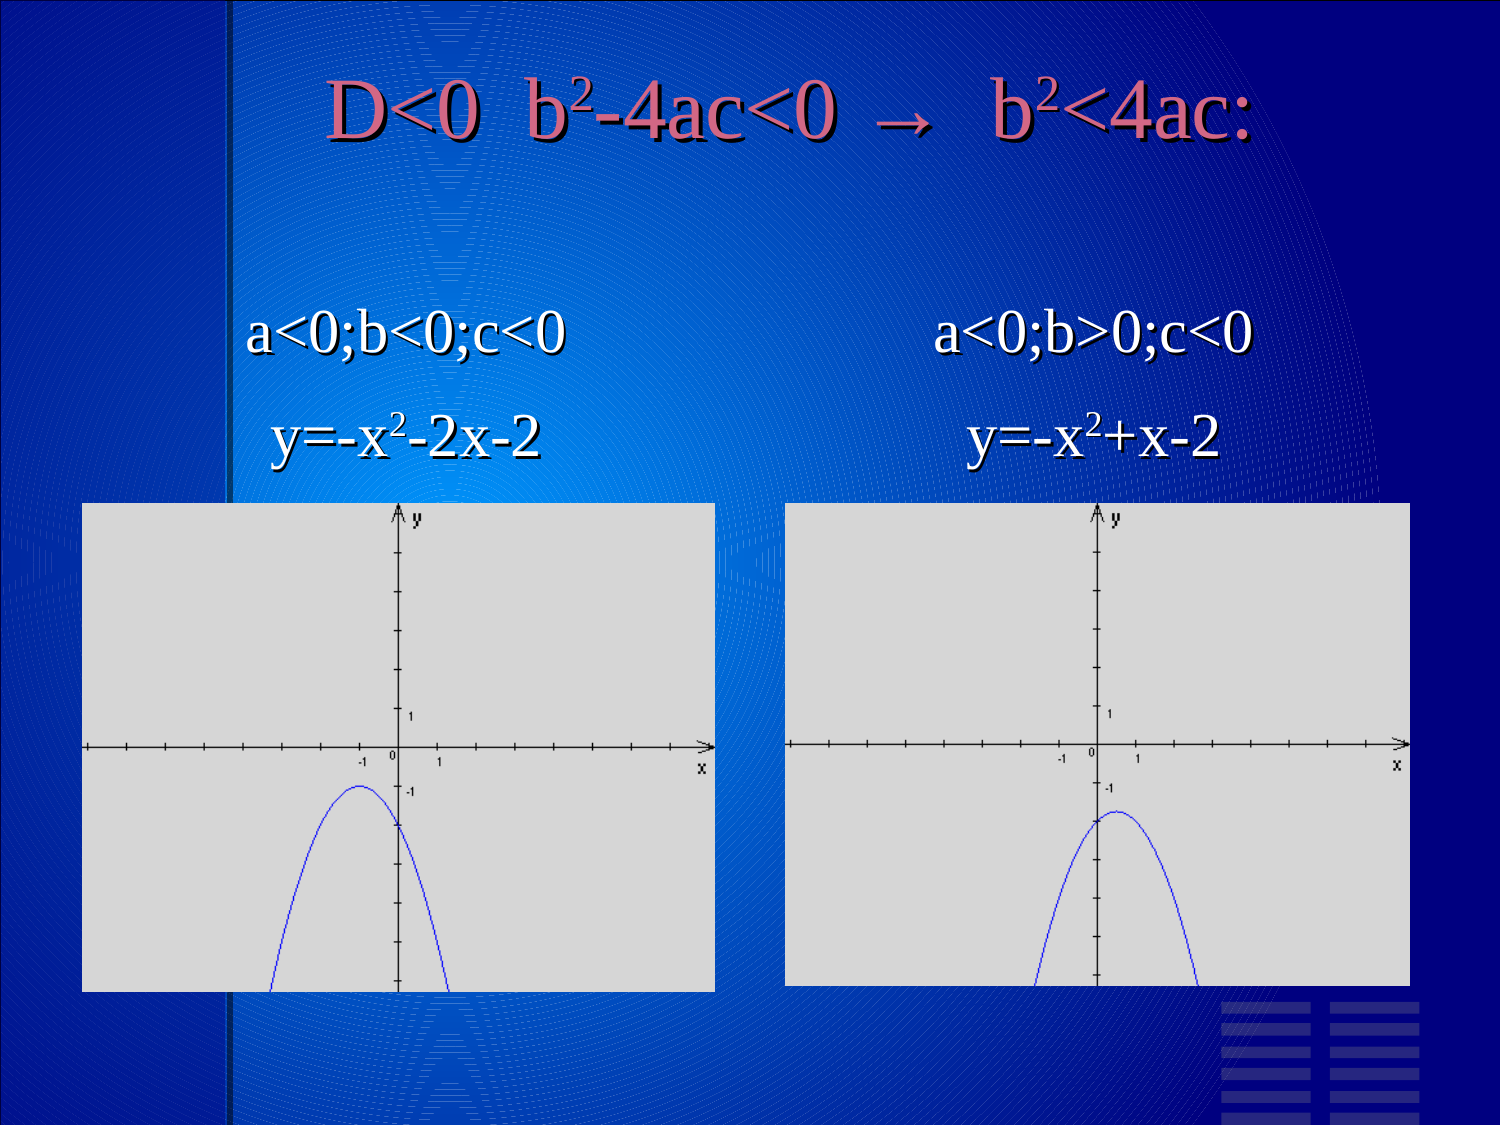

# D<0 b2-4ac<0 → b2<4ac:
а<0;b<0;c<0
y=-x2-2x-2
a<0;b>0;c<0
y=-x2+х-2